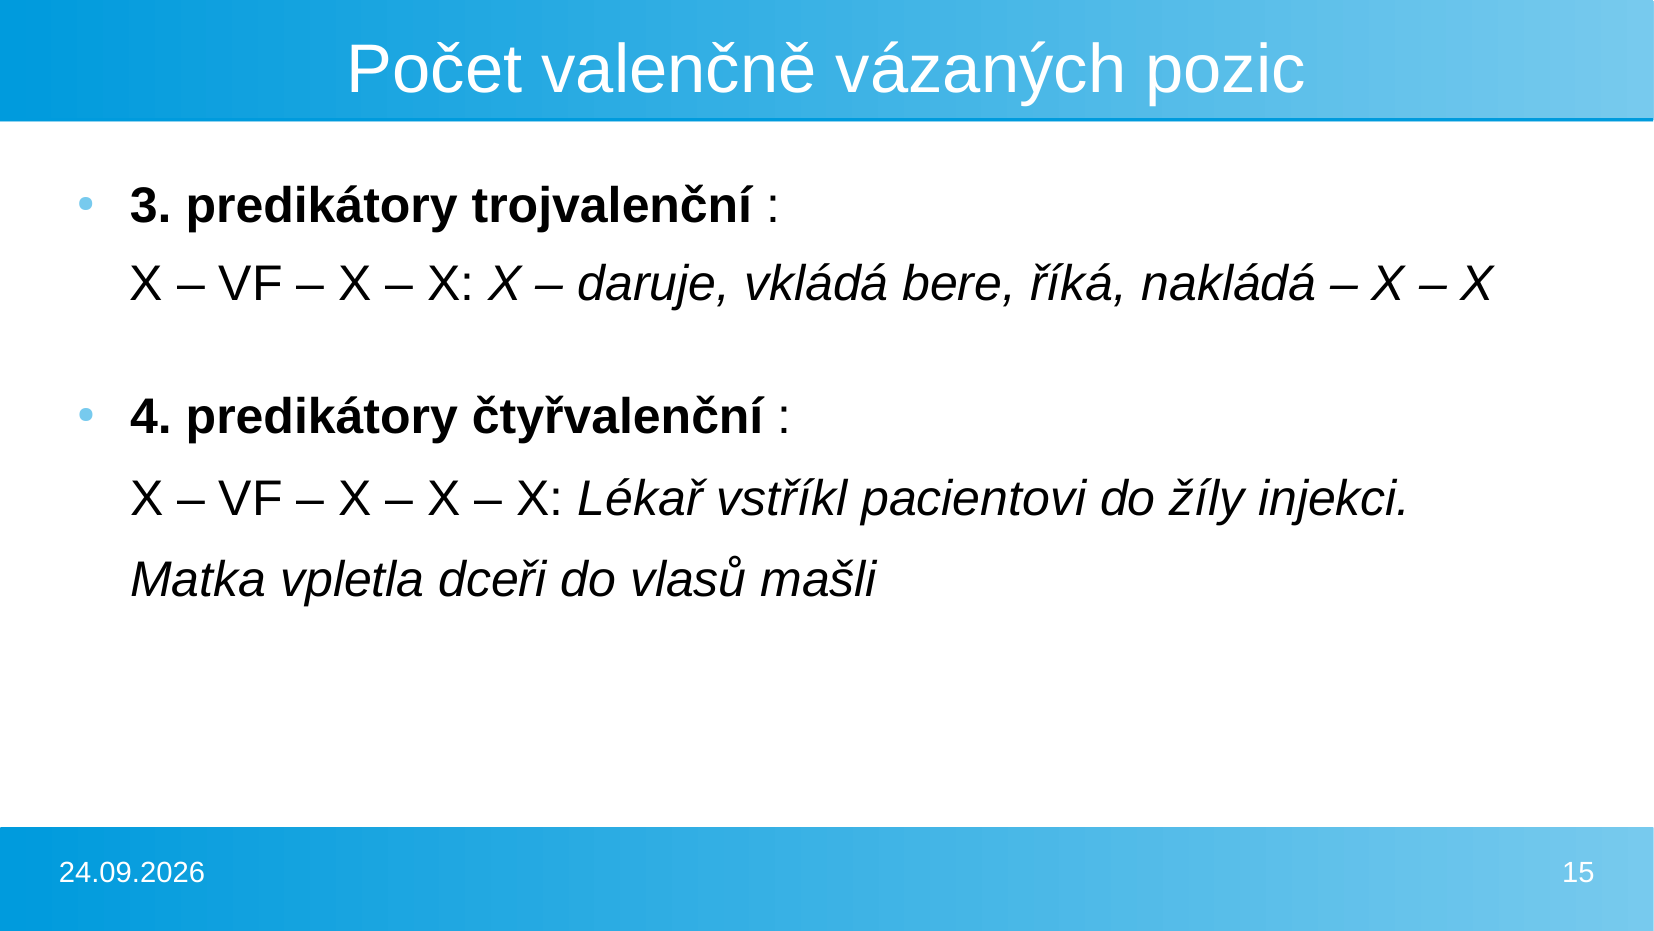

# Počet valenčně vázaných pozic
3. predikátory trojvalenční :
X – VF – X – X: X – daruje, vkládá bere, říká, nakládá – X – X
4. predikátory čtyřvalenční :
X – VF – X – X – X: Lékař vstříkl pacientovi do žíly injekci.
Matka vpletla dceři do vlasů mašli
15